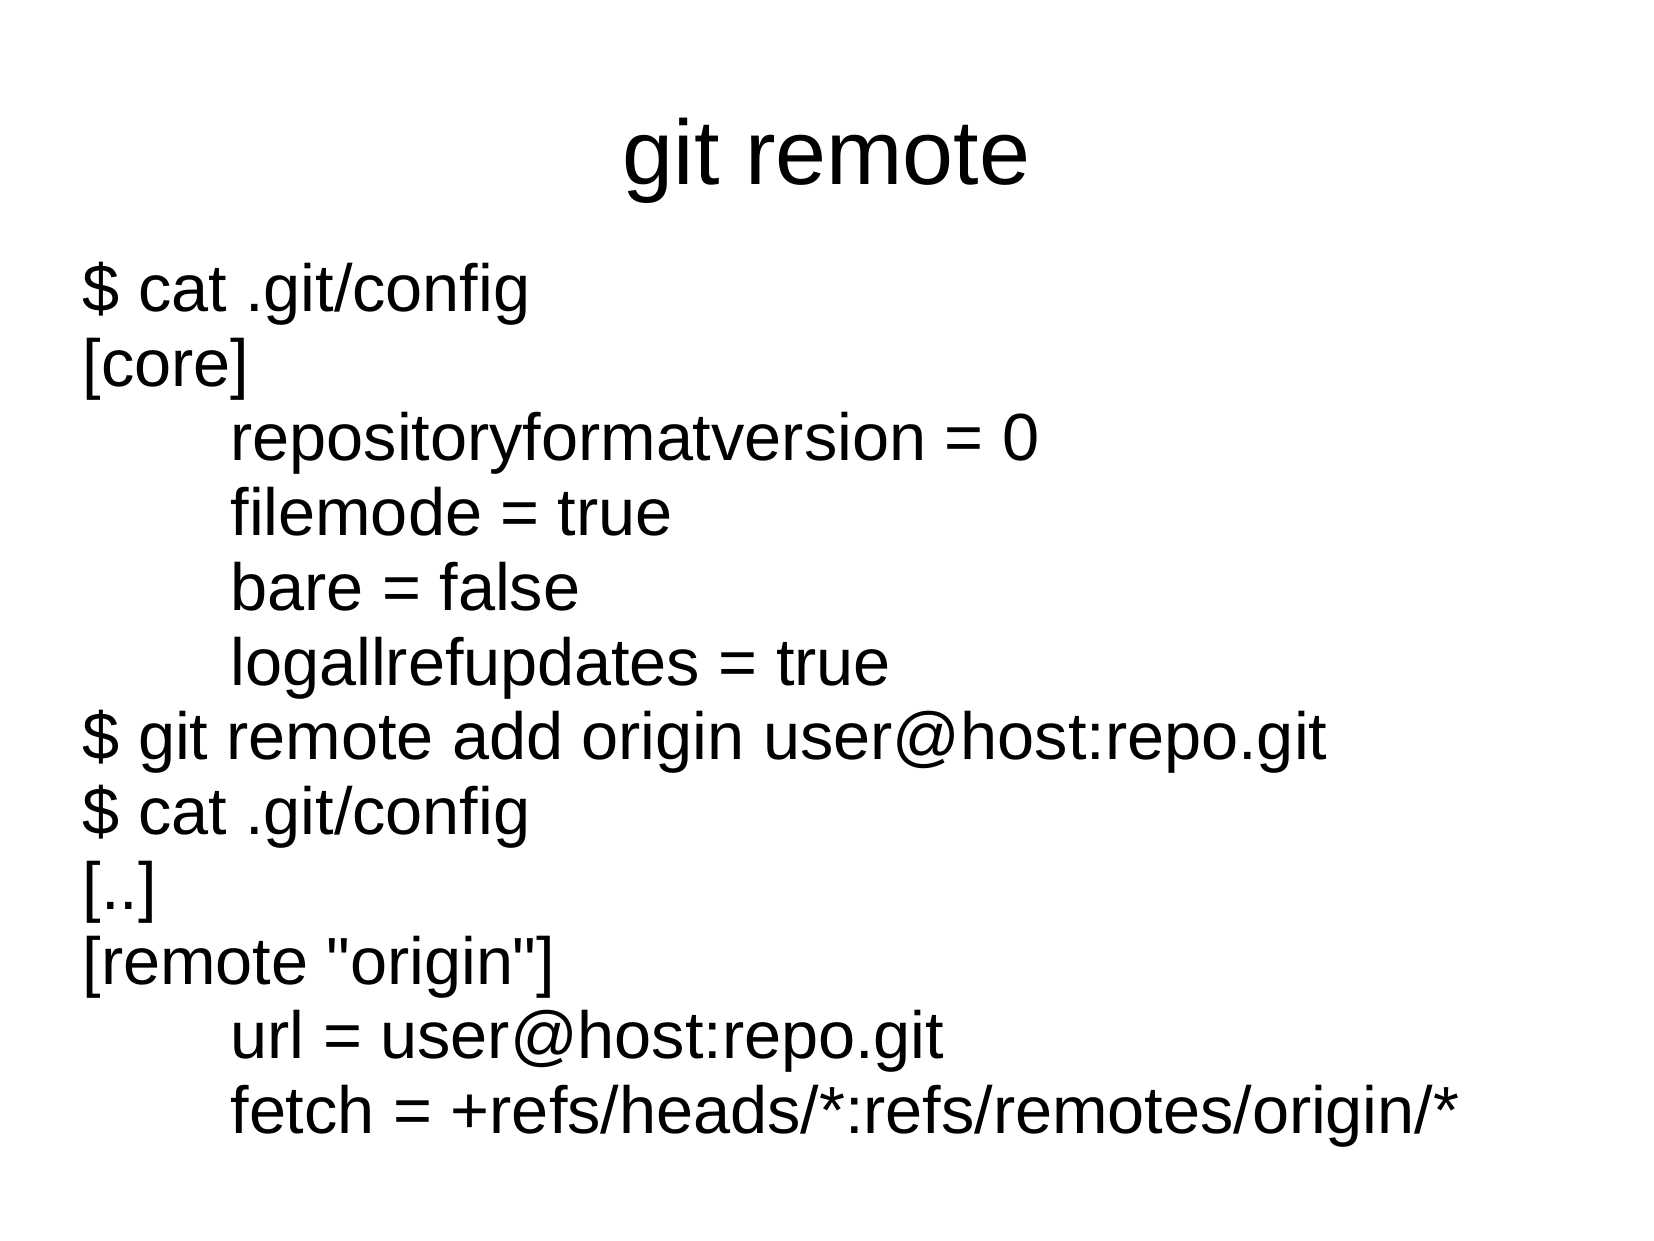

# git remote
$ cat .git/config
[core]
 repositoryformatversion = 0
 filemode = true
 bare = false
 logallrefupdates = true
$ git remote add origin user@host:repo.git
$ cat .git/config
[..]
[remote "origin"]
 url = user@host:repo.git
 fetch = +refs/heads/*:refs/remotes/origin/*